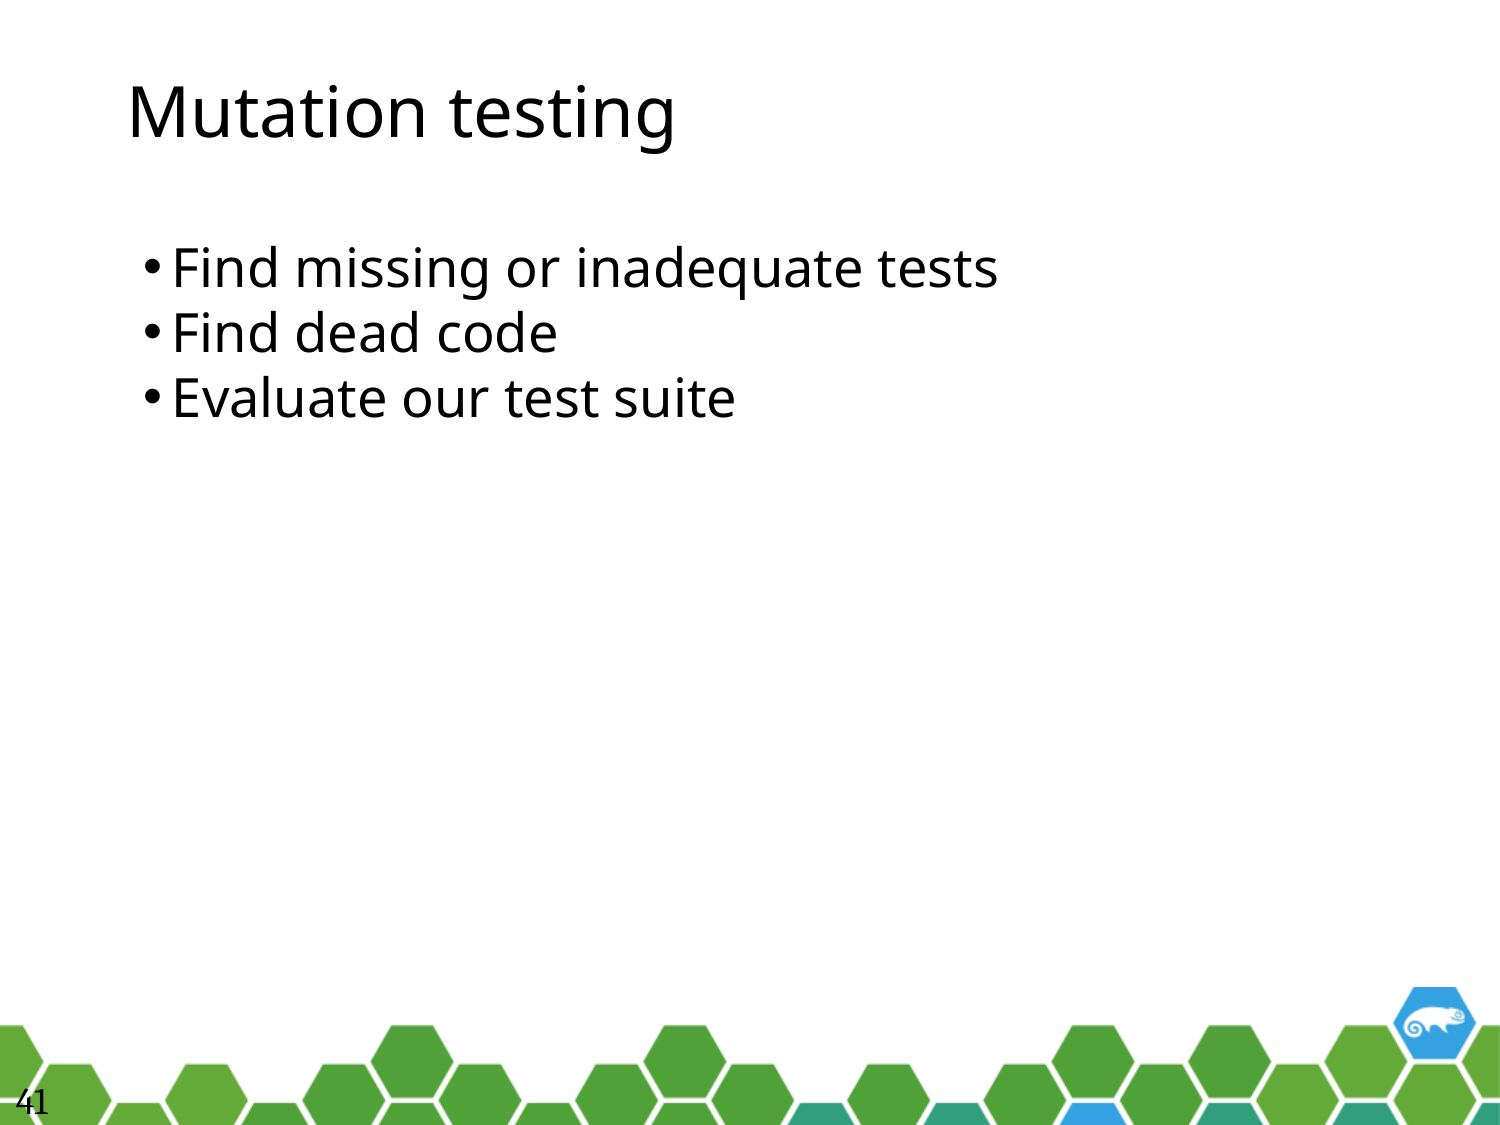

Mutation testing
Find missing or inadequate tests
Find dead code
Evaluate our test suite